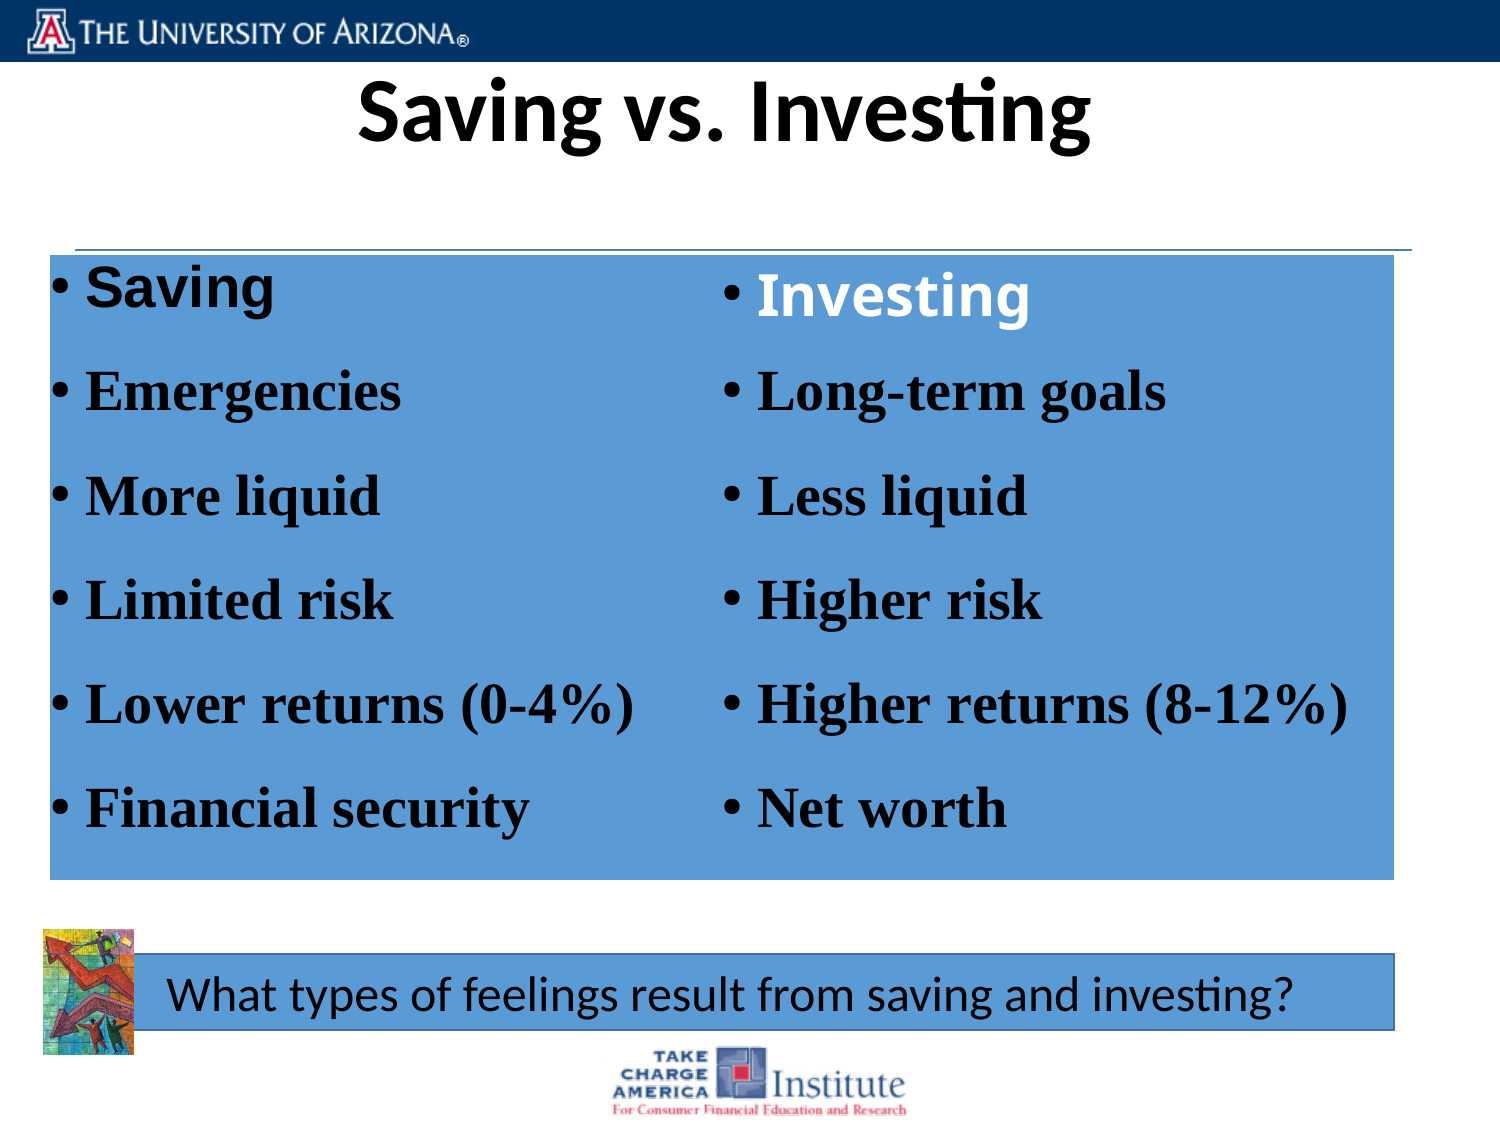

Saving vs. Investing
| Saving | Investing |
| --- | --- |
| Emergencies | Long-term goals |
| More liquid | Less liquid |
| Limited risk | Higher risk |
| Lower returns (0-4%) | Higher returns (8-12%) |
| Financial security | Net worth |
What types of feelings result from saving and investing?